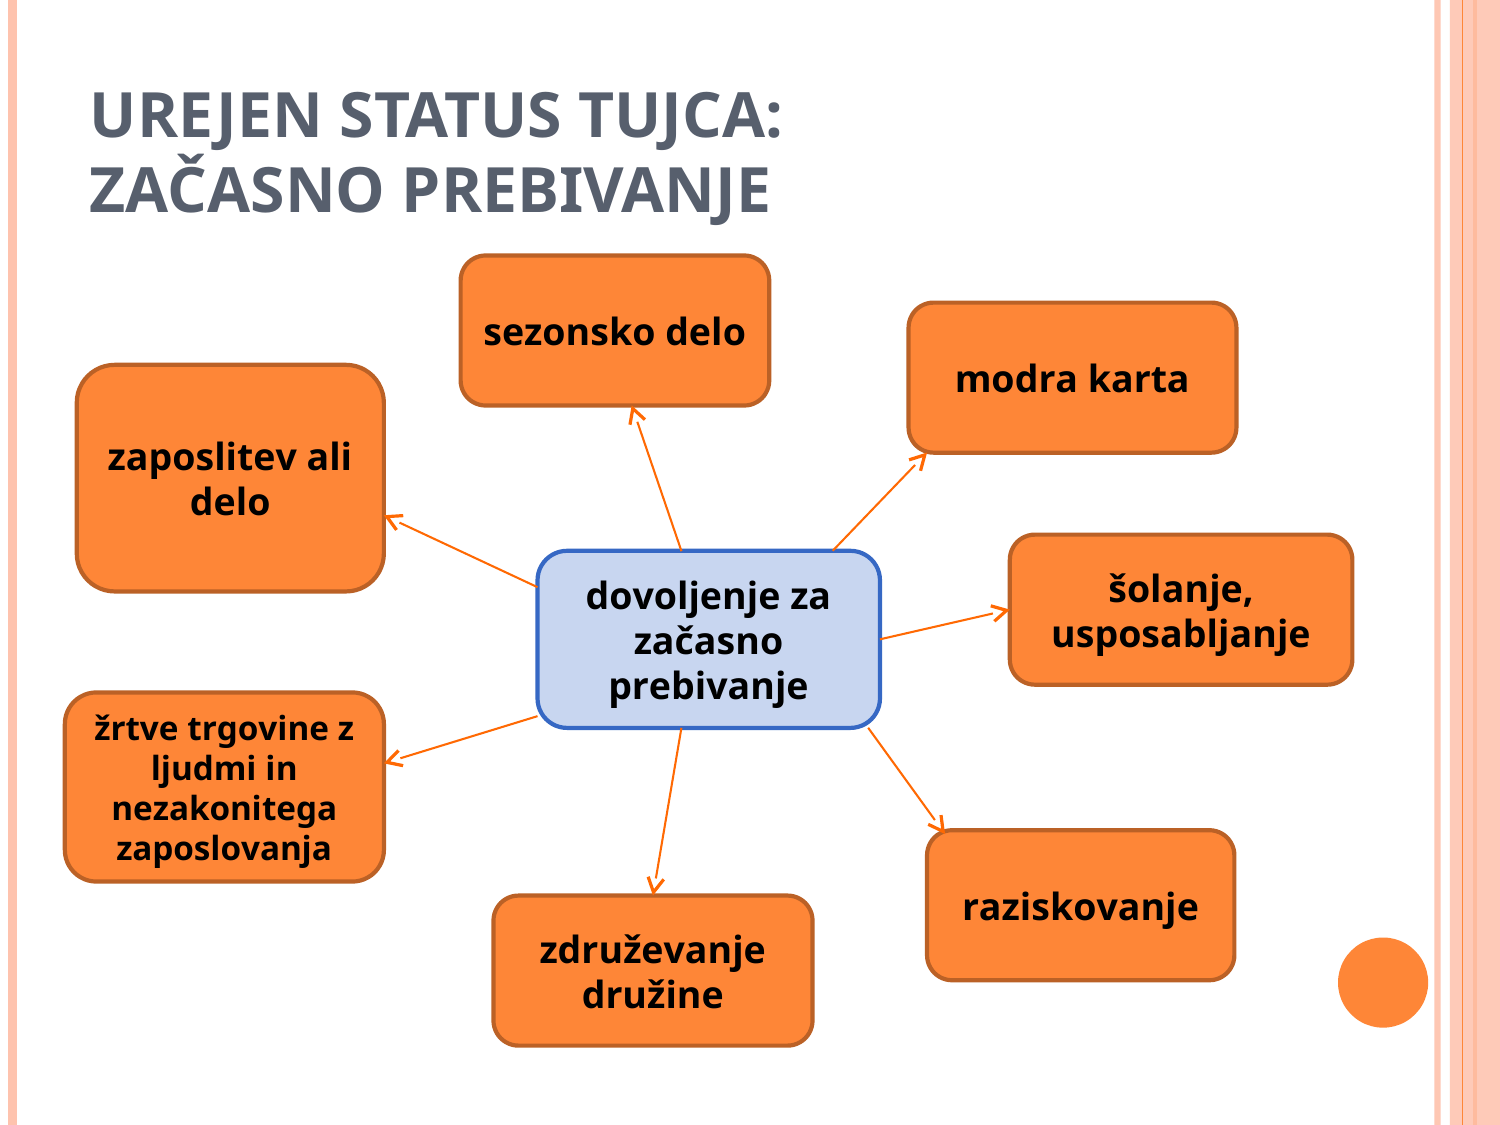

# UREJEN STATUS TUJCA: ZAČASNO PREBIVANJE
sezonsko delo
modra karta
zaposlitev ali delo
šolanje, usposabljanje
dovoljenje za začasno prebivanje
žrtve trgovine z ljudmi in nezakonitega zaposlovanja
raziskovanje
združevanje družine